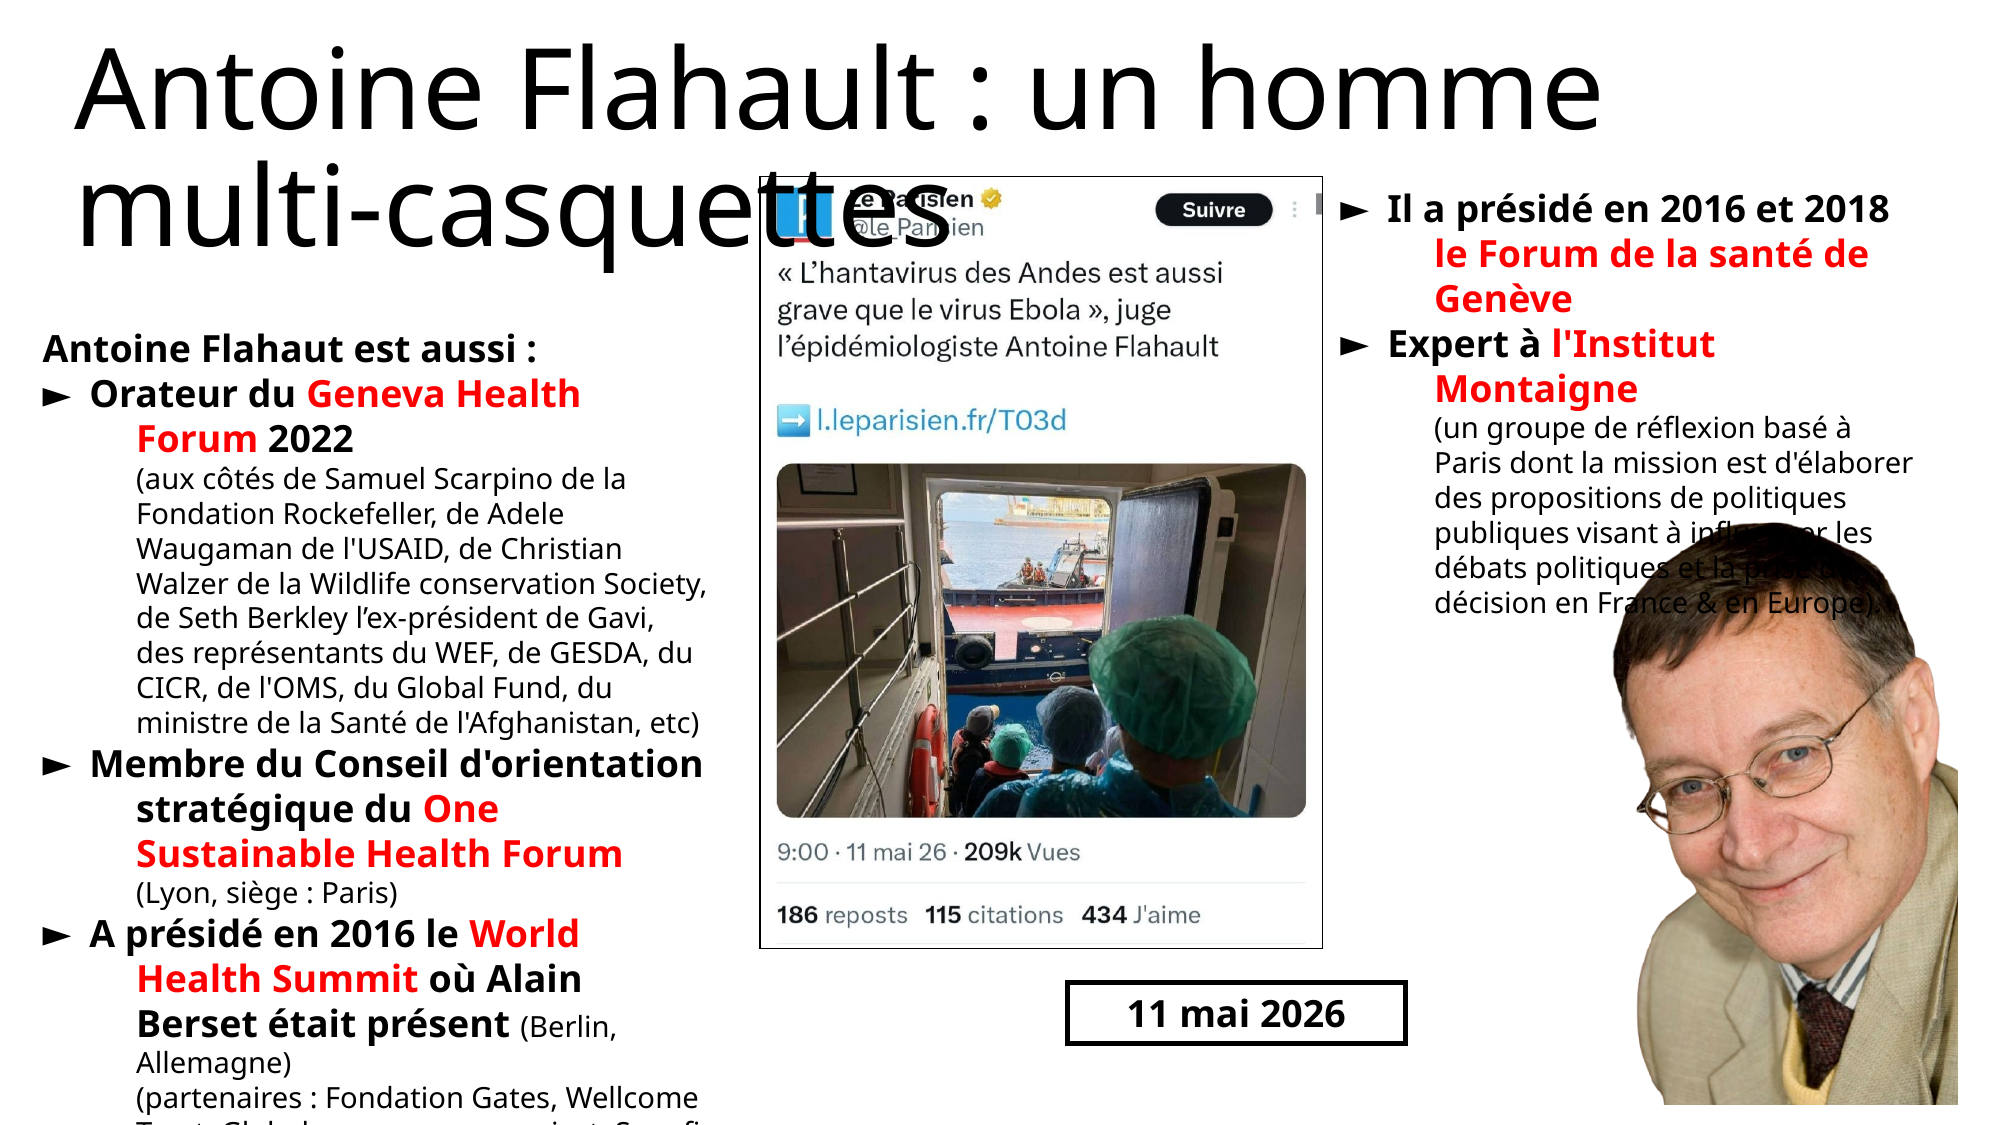

Antoine Flahault : un homme multi-casquettes
Il a présidé en 2016 et 2018
le Forum de la santé de Genève
Expert à l'Institut Montaigne
(un groupe de réflexion basé à Paris dont la mission est d'élaborer des propositions de politiques publiques visant à influencer les débats politiques et la prise de décision en France & en Europe).
Antoine Flahaut est aussi :
Orateur du Geneva Health Forum 2022
(aux côtés de Samuel Scarpino de la Fondation Rockefeller, de Adele Waugaman de l'USAID, de Christian Walzer de la Wildlife conservation Society, de Seth Berkley l’ex-président de Gavi, des représentants du WEF, de GESDA, du CICR, de l'OMS, du Global Fund, du ministre de la Santé de l'Afghanistan, etc)
Membre du Conseil d'orientation stratégique du One Sustainable Health Forum (Lyon, siège : Paris)
A présidé en 2016 le World Health Summit où Alain Berset était présent (Berlin, Allemagne)
(partenaires : Fondation Gates, Wellcome Trust, Global gouvernance project, Sanofi, Johnson & Johnson, Pfizer)
11 mai 2026